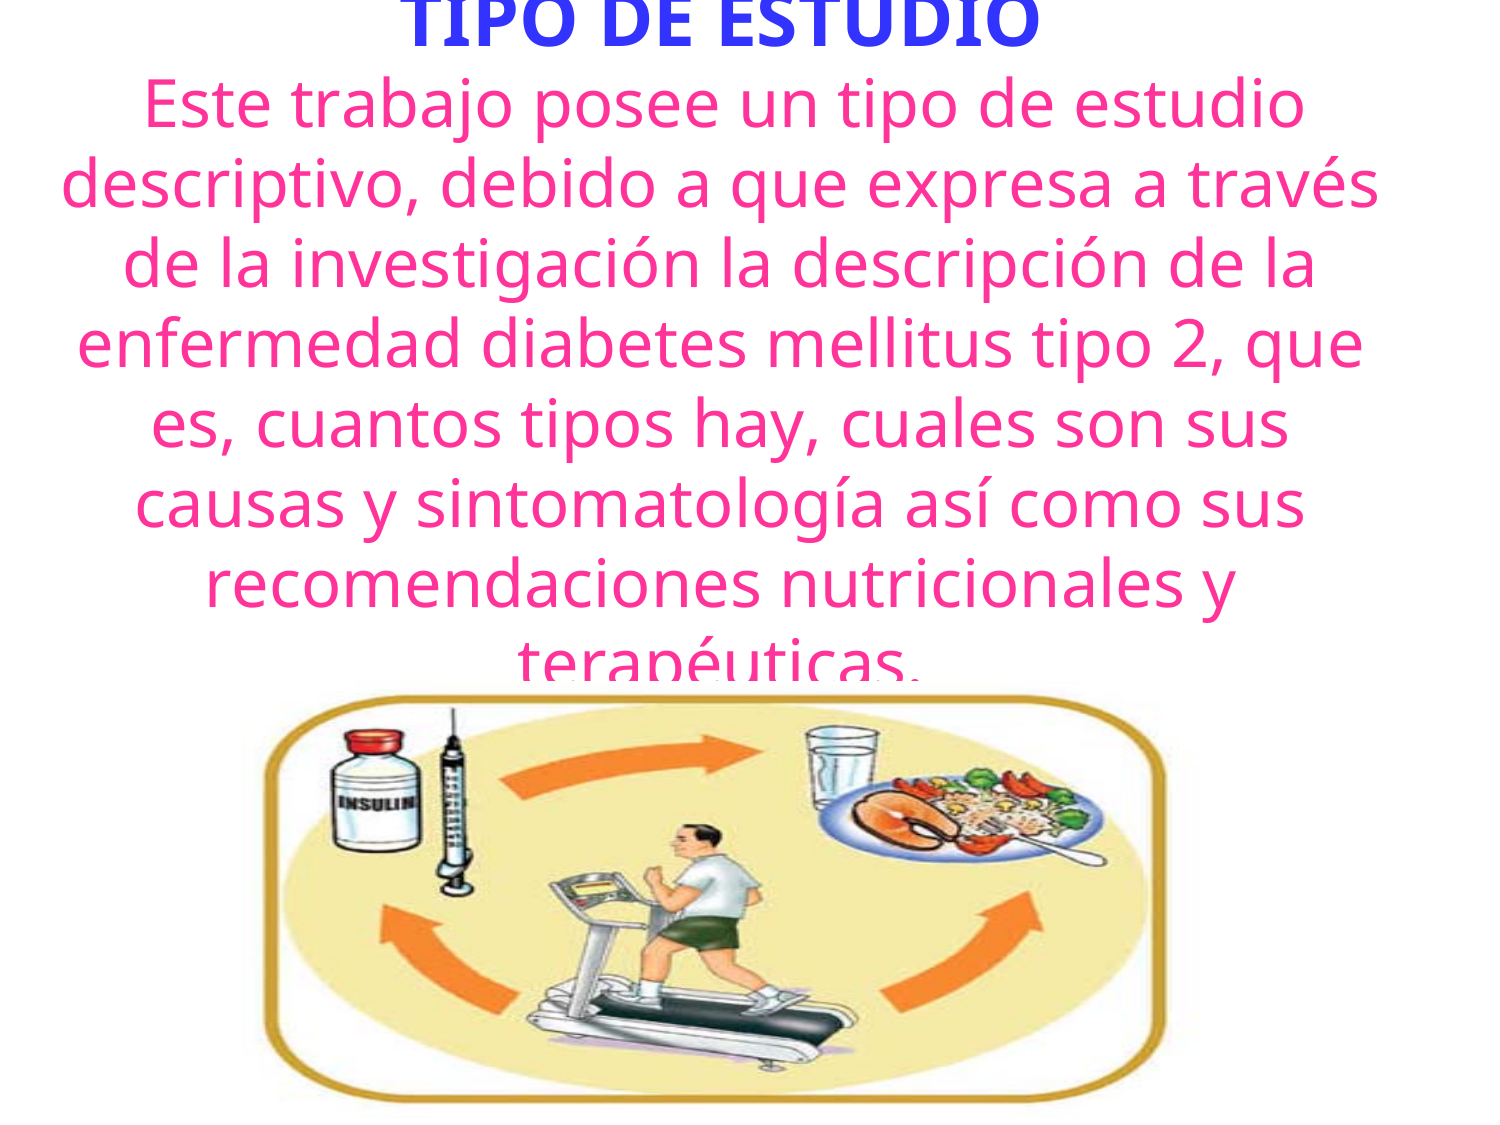

# TIPO DE ESTUDIO Este trabajo posee un tipo de estudio descriptivo, debido a que expresa a través de la investigación la descripción de la enfermedad diabetes mellitus tipo 2, que es, cuantos tipos hay, cuales son sus causas y sintomatología así como sus recomendaciones nutricionales y terapéuticas.